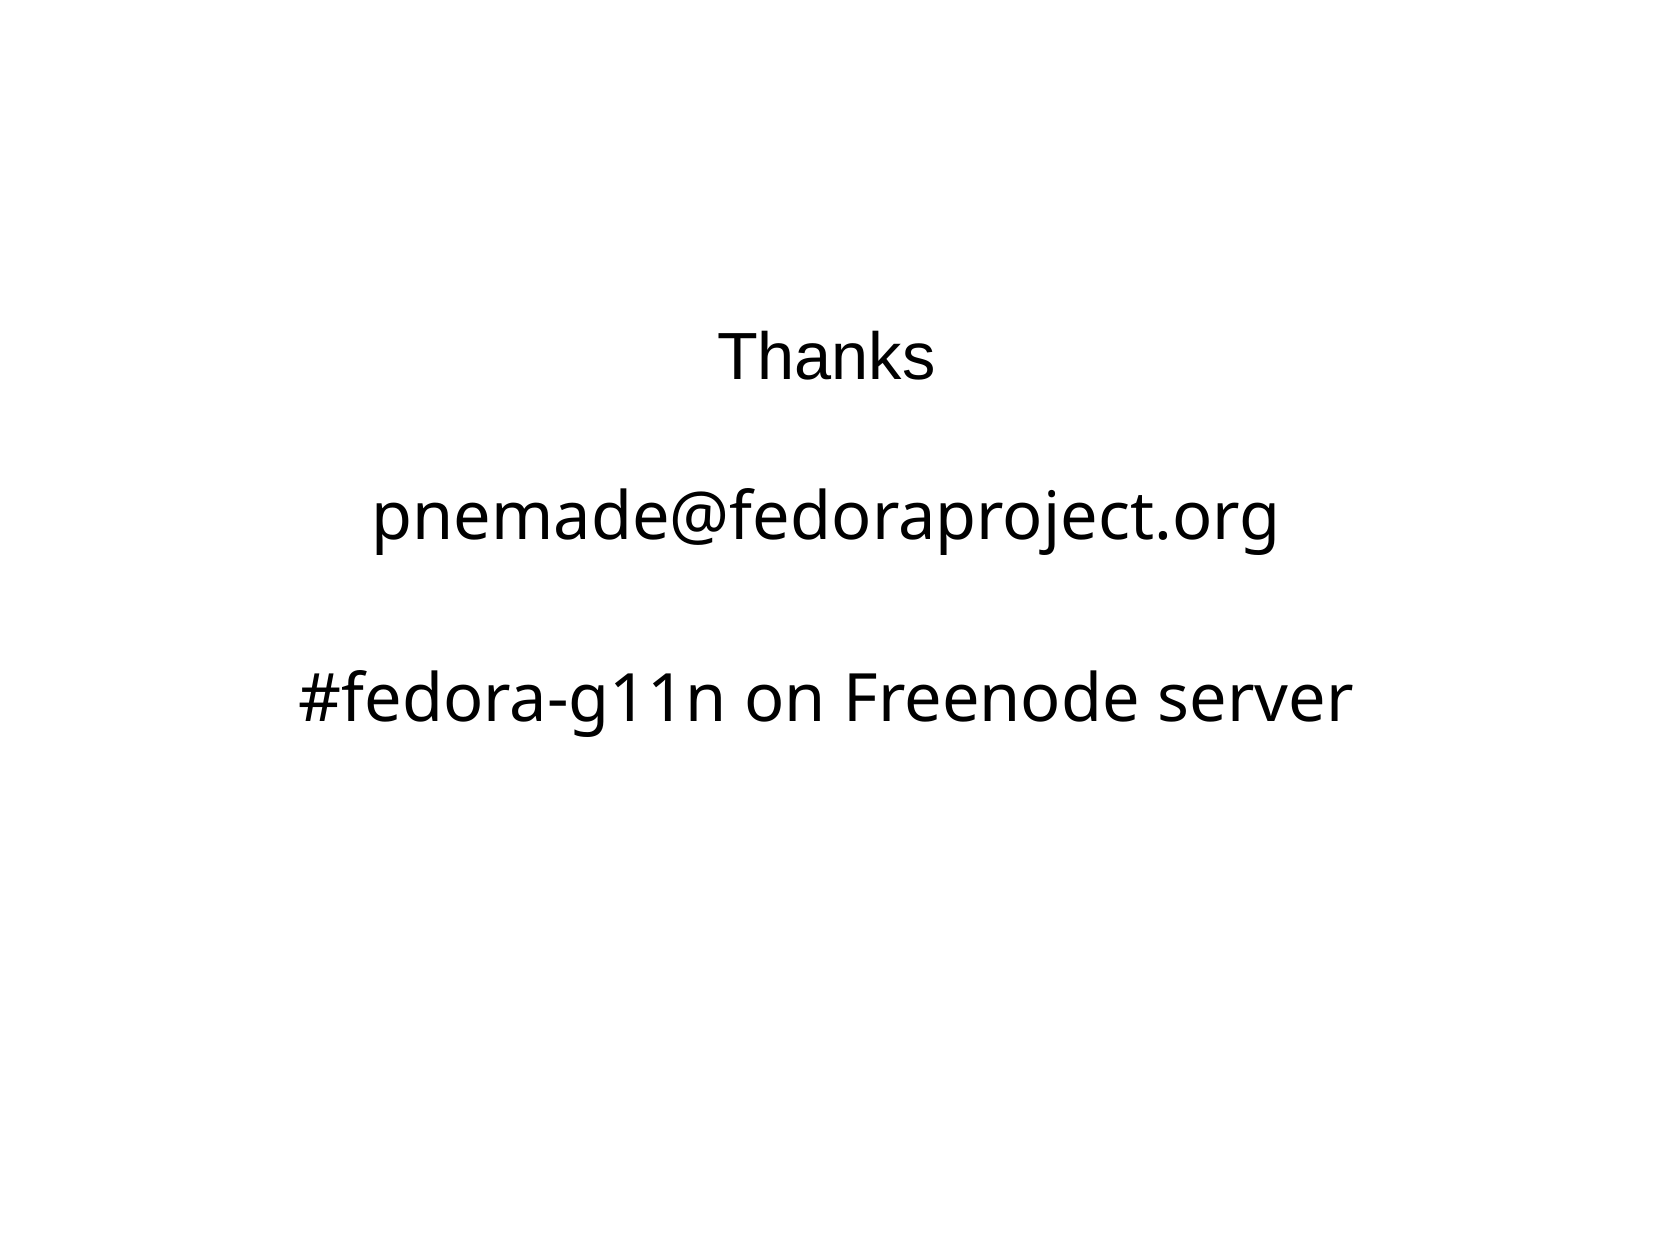

# Thanks
pnemade@fedoraproject.org
#fedora-g11n on Freenode server